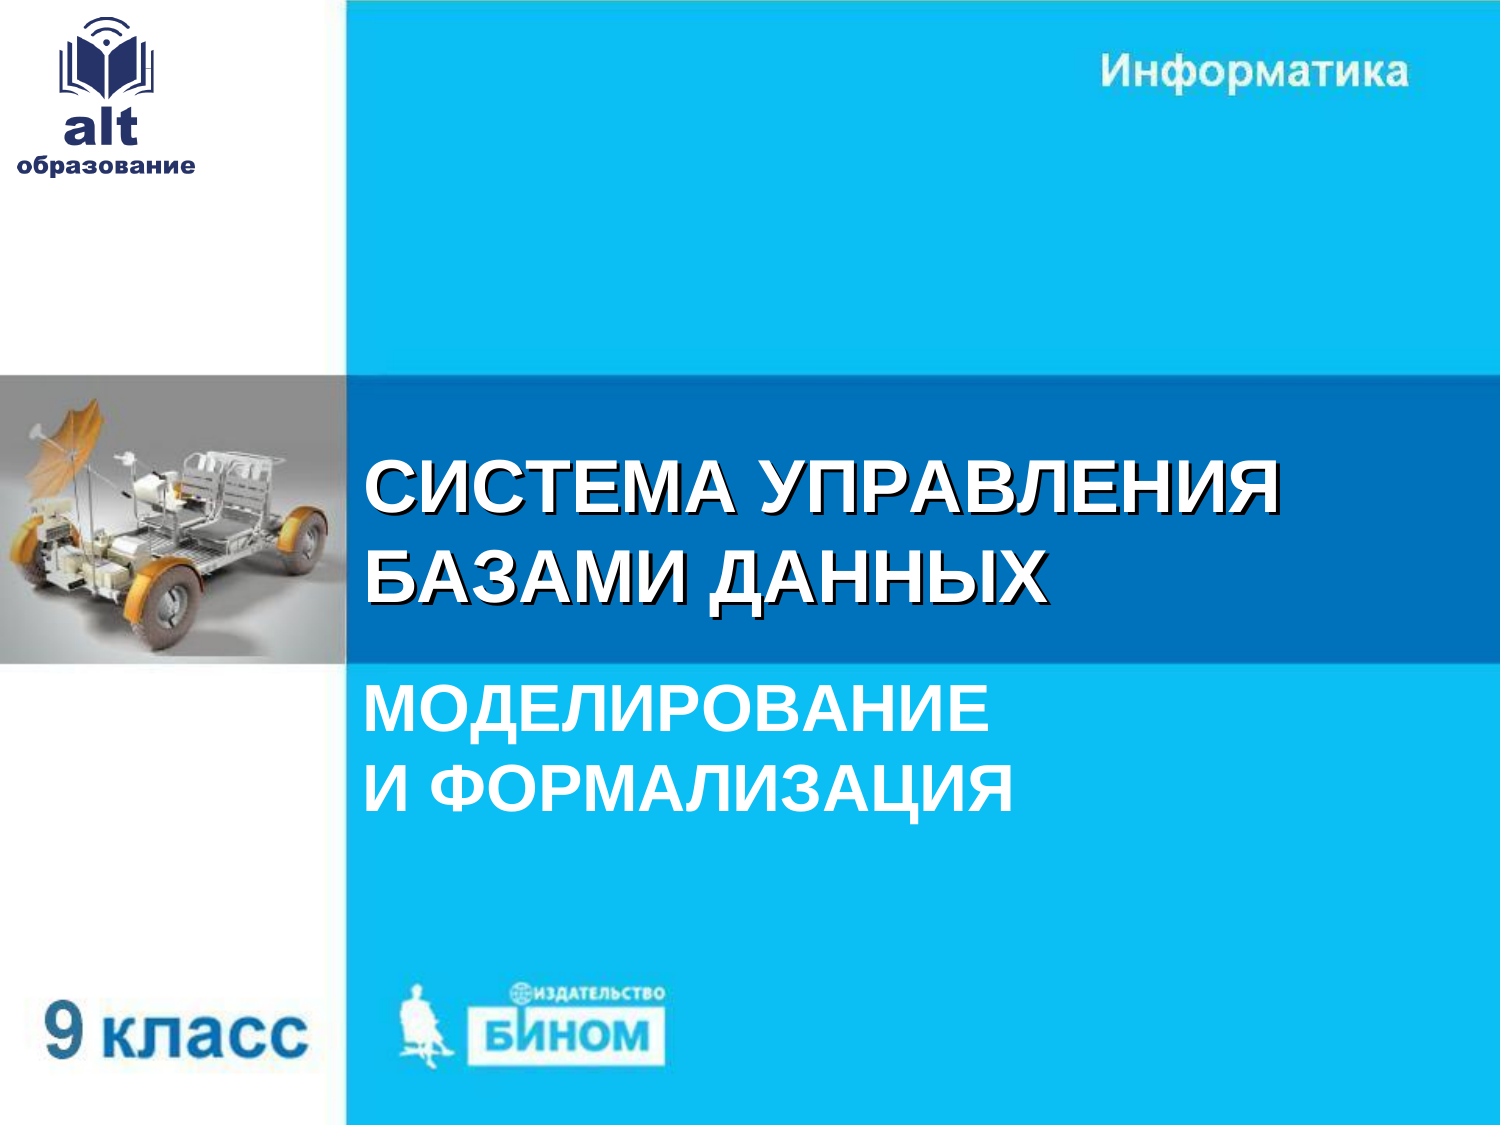

СИСТЕМА УПРАВЛЕНИЯ БАЗАМИ ДАННЫХ
МОДЕЛИРОВАНИЕ И ФОРМАЛИЗАЦИЯ